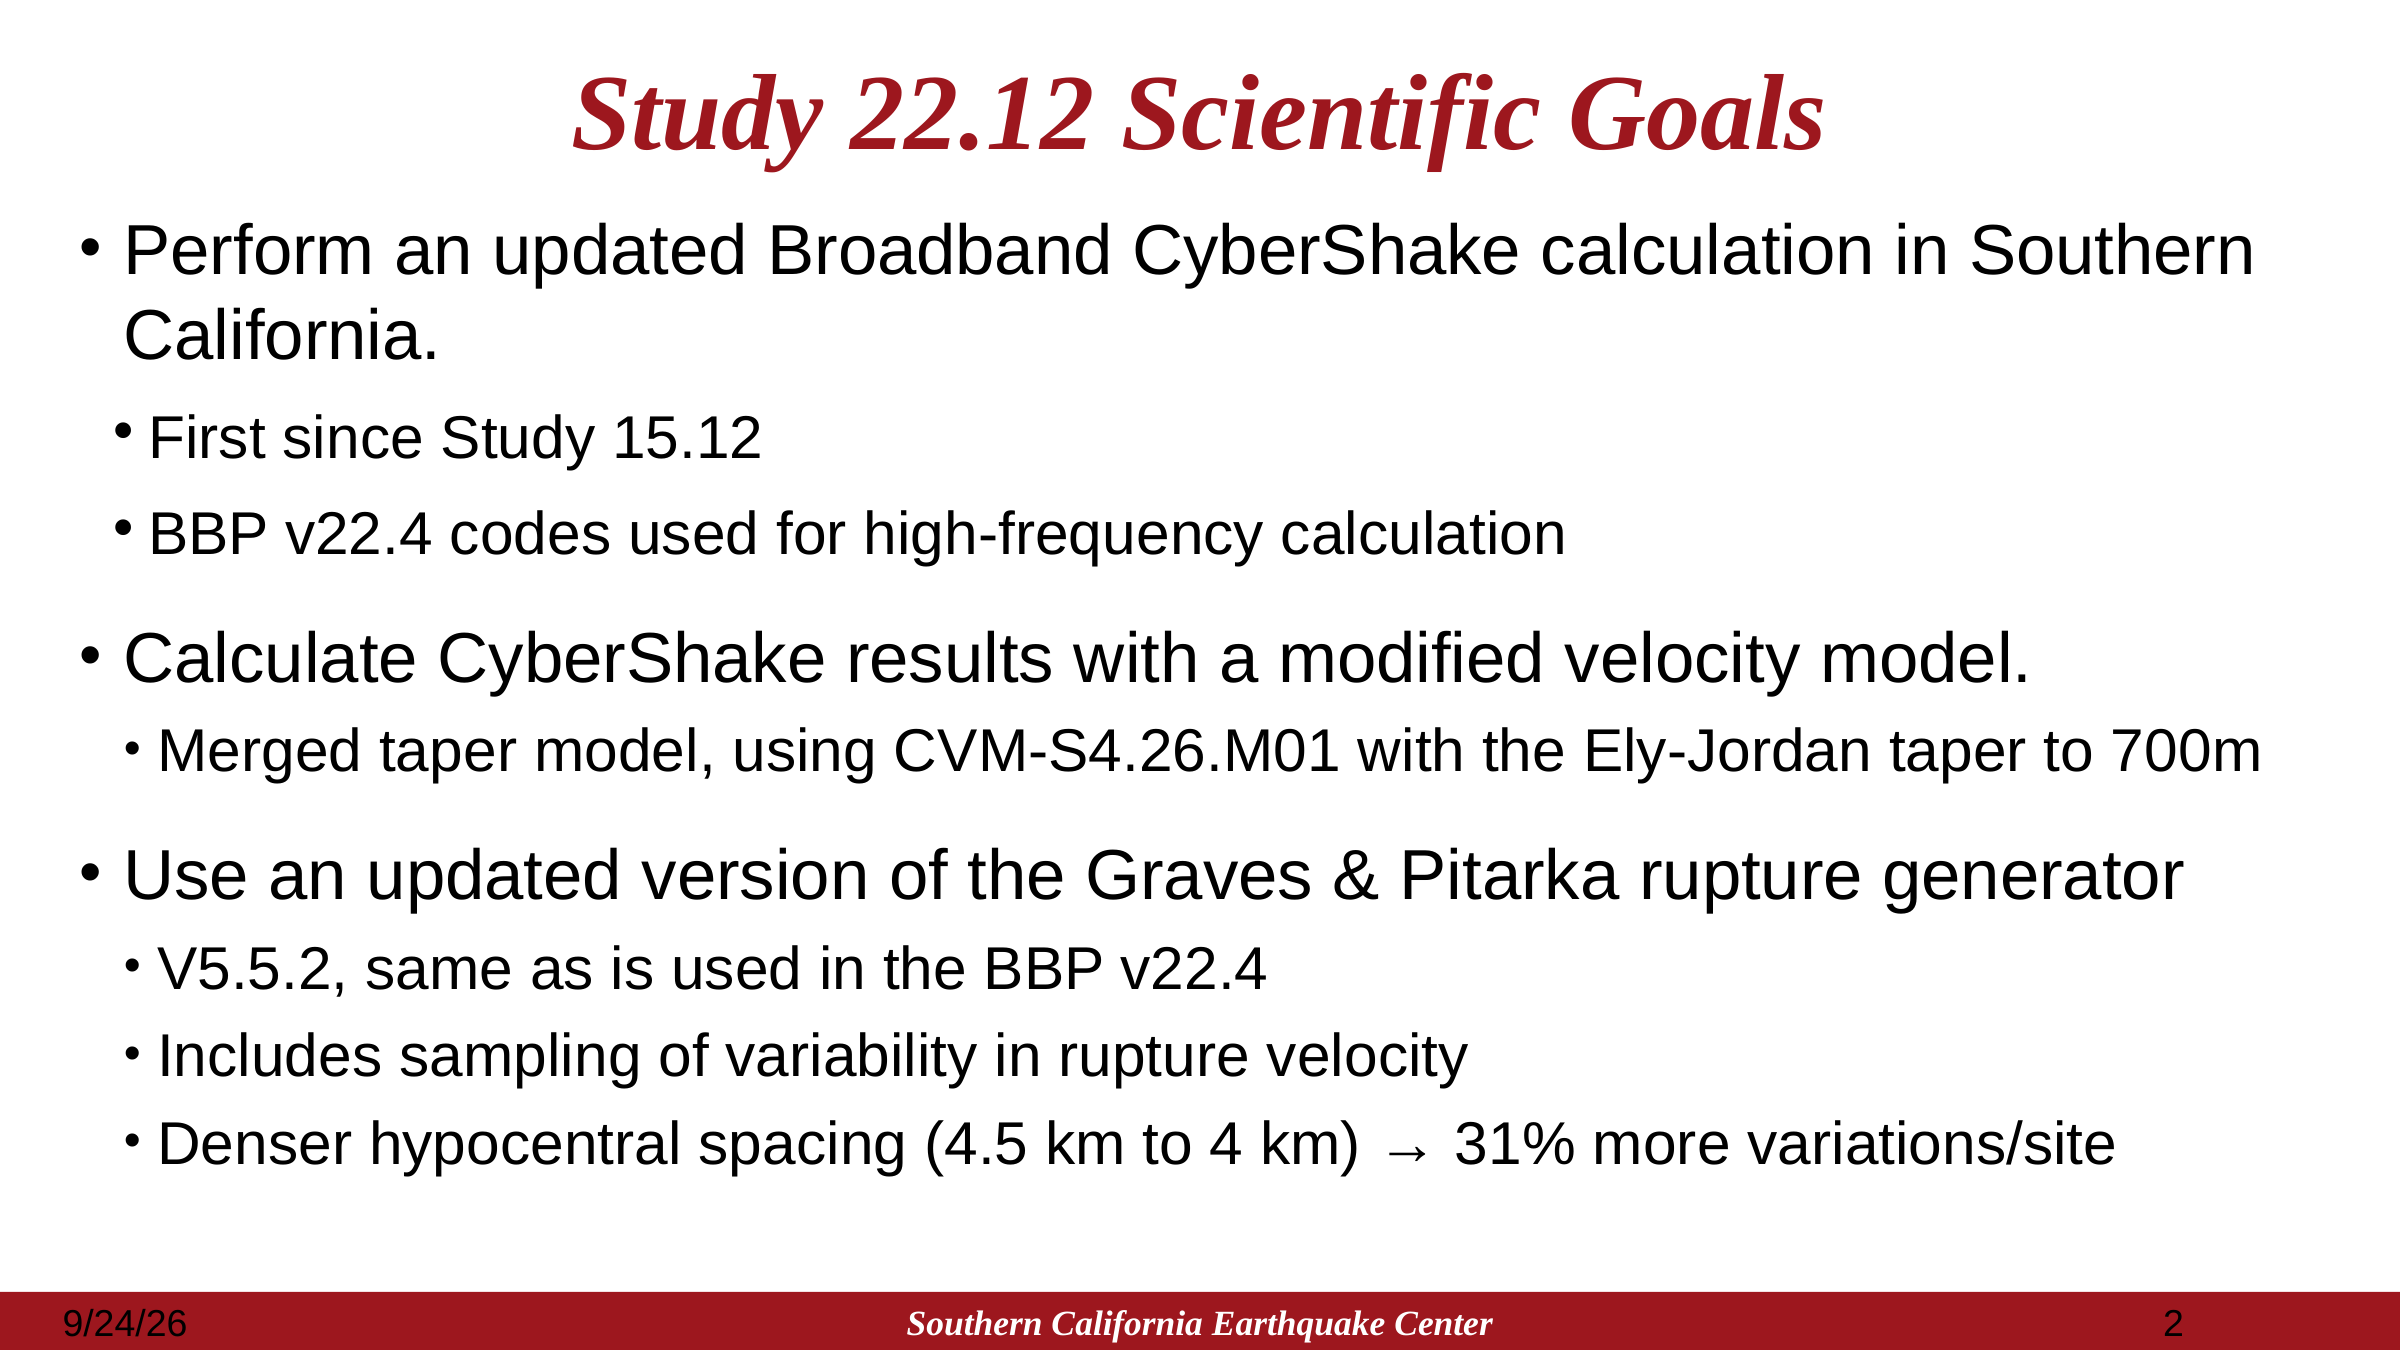

Study 22.12 Scientific Goals
Perform an updated Broadband CyberShake calculation in Southern California.
First since Study 15.12
BBP v22.4 codes used for high-frequency calculation
Calculate CyberShake results with a modified velocity model.
Merged taper model, using CVM-S4.26.M01 with the Ely-Jordan taper to 700m
Use an updated version of the Graves & Pitarka rupture generator
V5.5.2, same as is used in the BBP v22.4
Includes sampling of variability in rupture velocity
Denser hypocentral spacing (4.5 km to 4 km) → 31% more variations/site
Southern California Earthquake Center
2